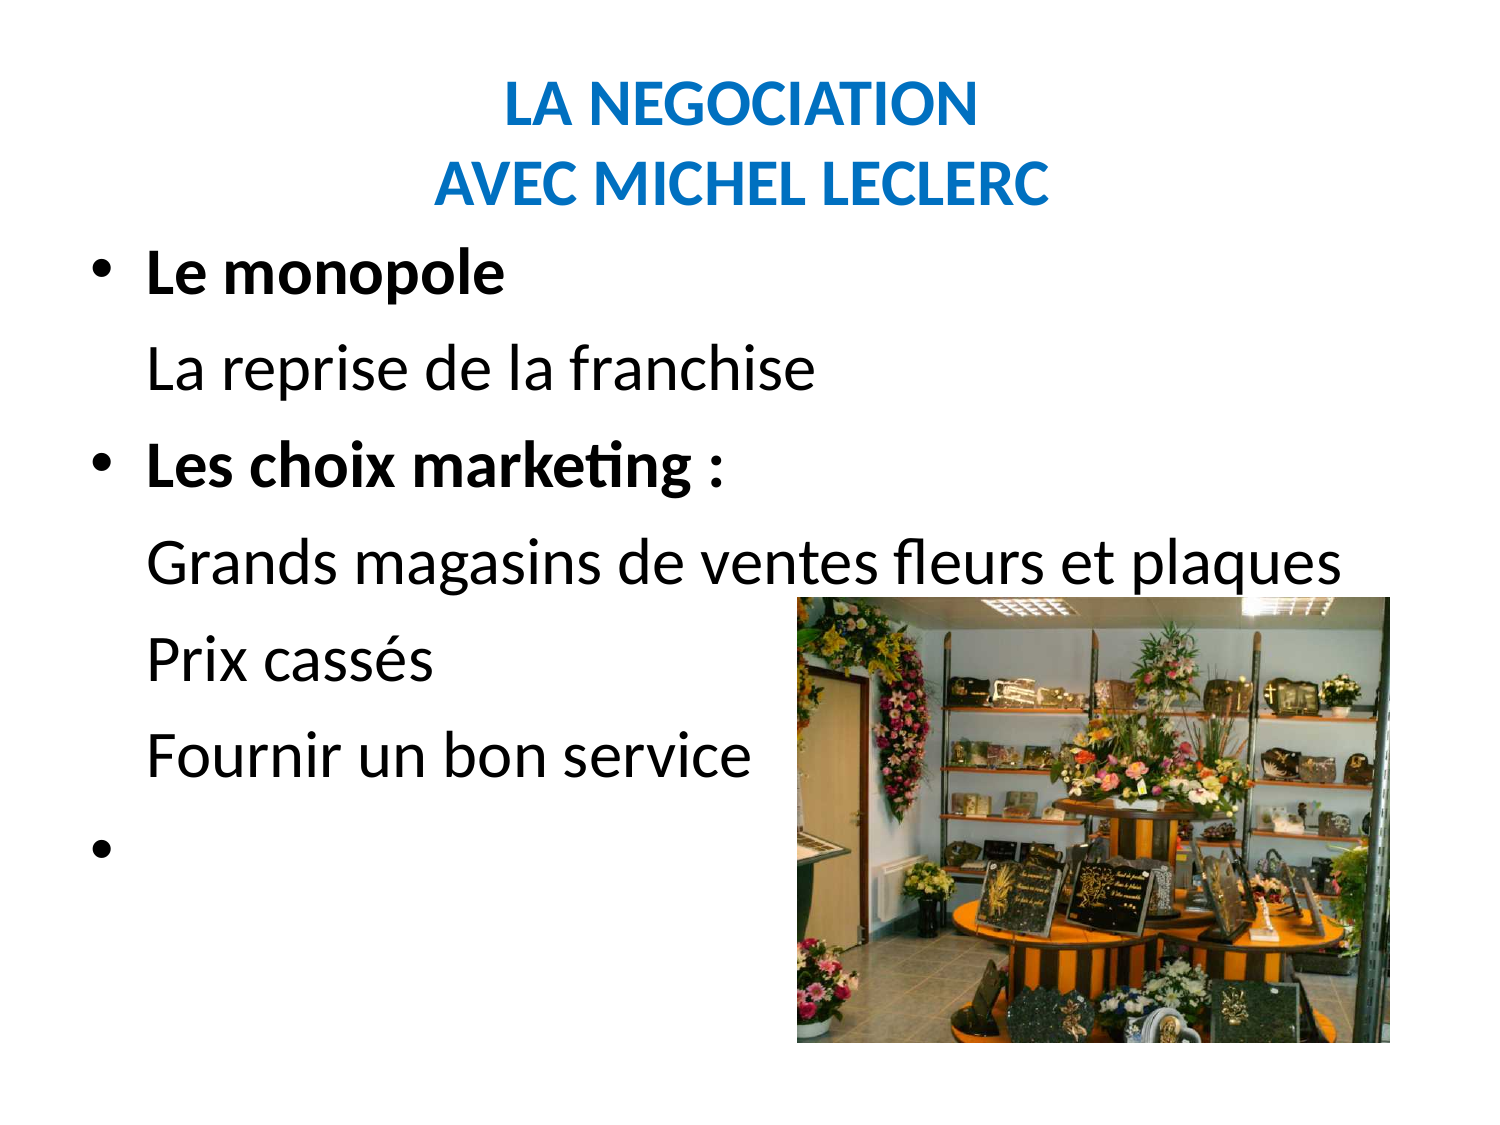

# LA NEGOCIATION AVEC MICHEL LECLERC
Le monopole
La reprise de la franchise
Les choix marketing :
Grands magasins de ventes fleurs et plaques
Prix cassés
Fournir un bon service